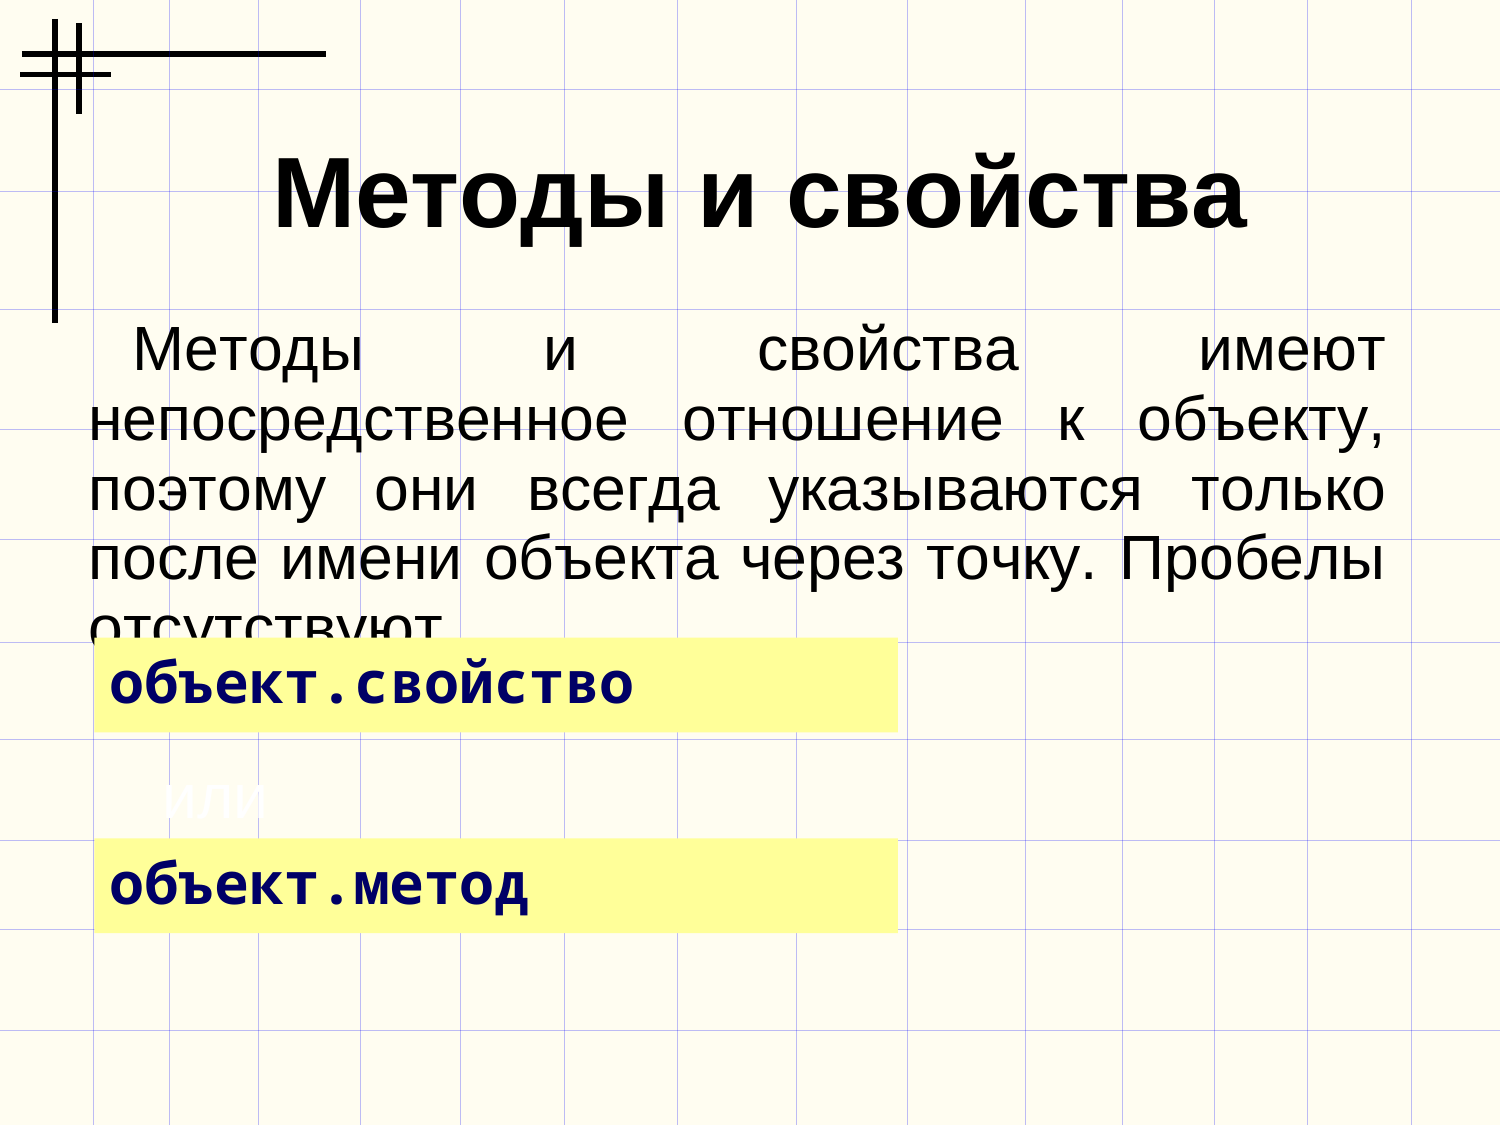

# Методы и свойства
Методы и свойства имеют непосредственное отношение к объекту, поэтому они всегда указываются только после имени объекта через точку. Пробелы отсутствуют.
объект.свойство
или
объект.метод